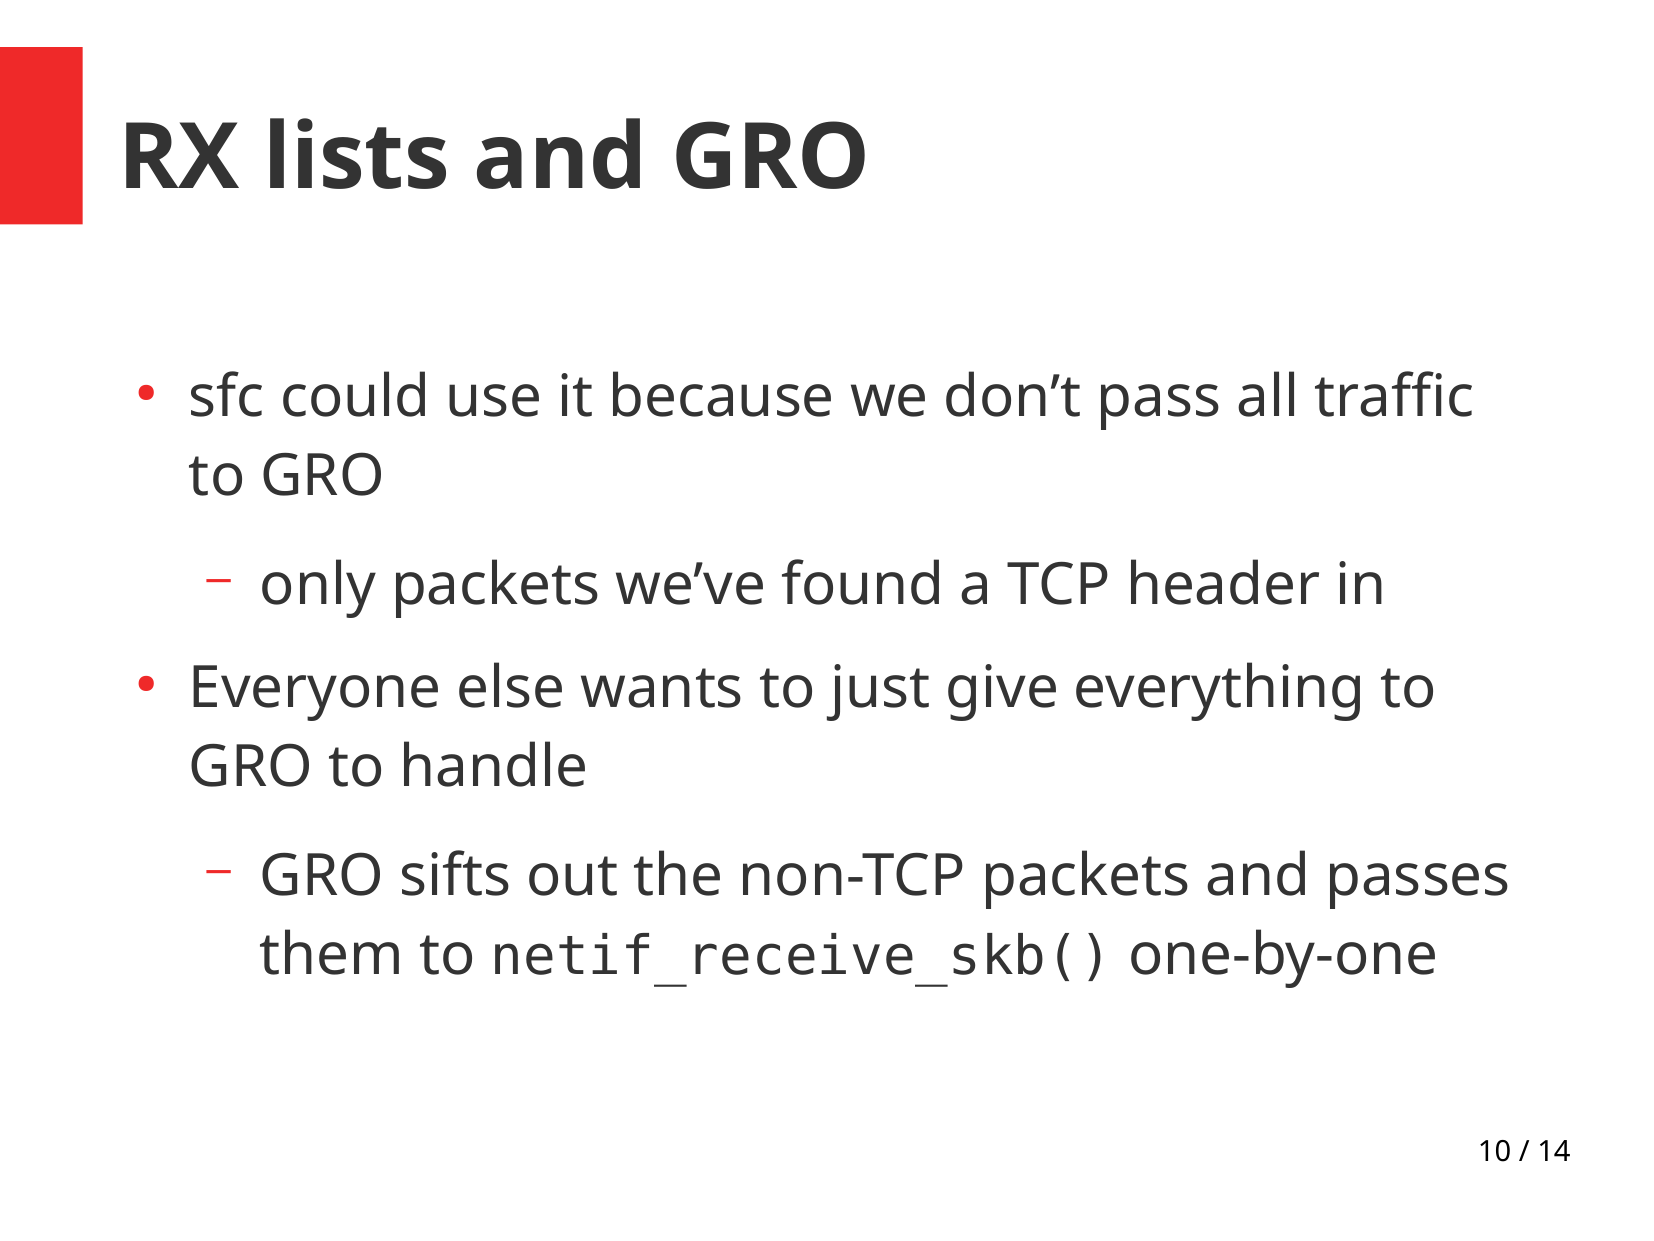

# RX lists and GRO
sfc could use it because we don’t pass all traffic to GRO
only packets we’ve found a TCP header in
Everyone else wants to just give everything to GRO to handle
GRO sifts out the non-TCP packets and passes them to netif_receive_skb() one-by-one
10